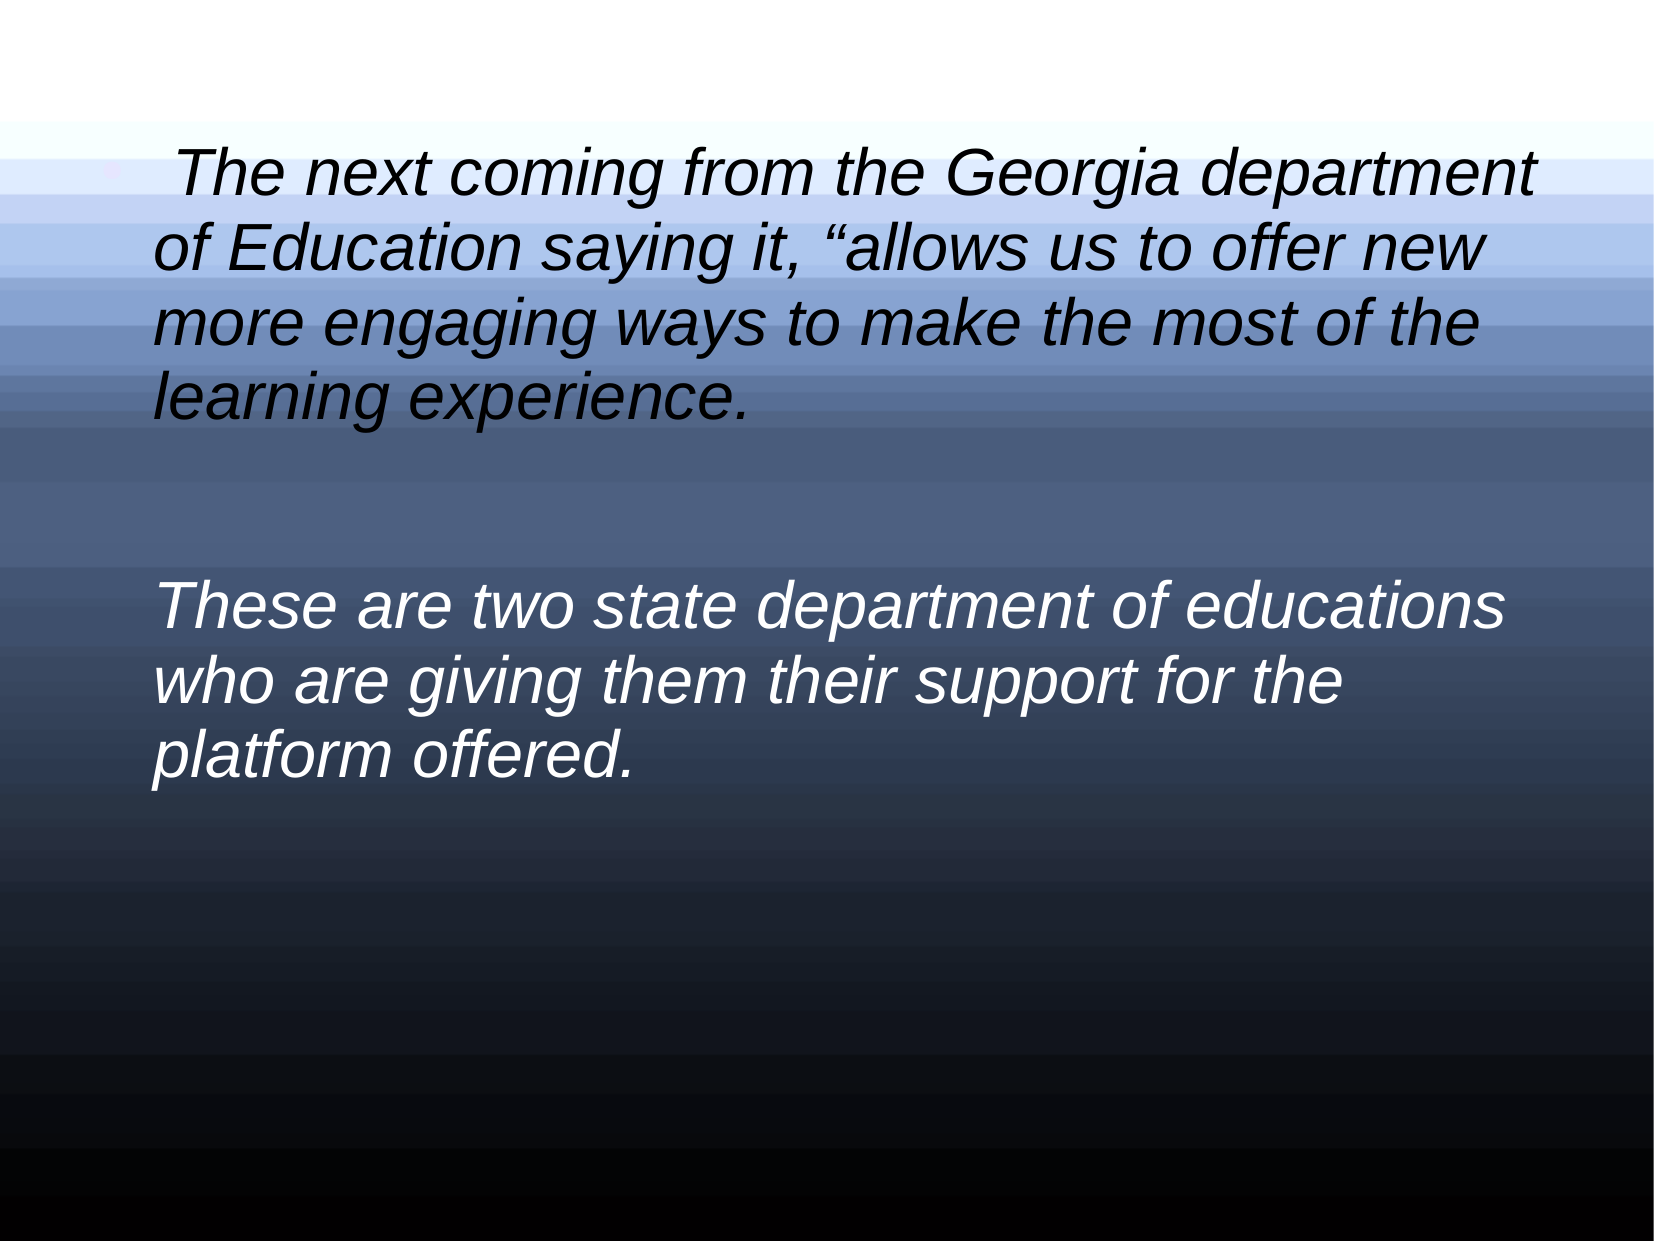

#
 The next coming from the Georgia department of Education saying it, “allows us to offer new more engaging ways to make the most of the learning experience.
These are two state department of educations who are giving them their support for the platform offered.